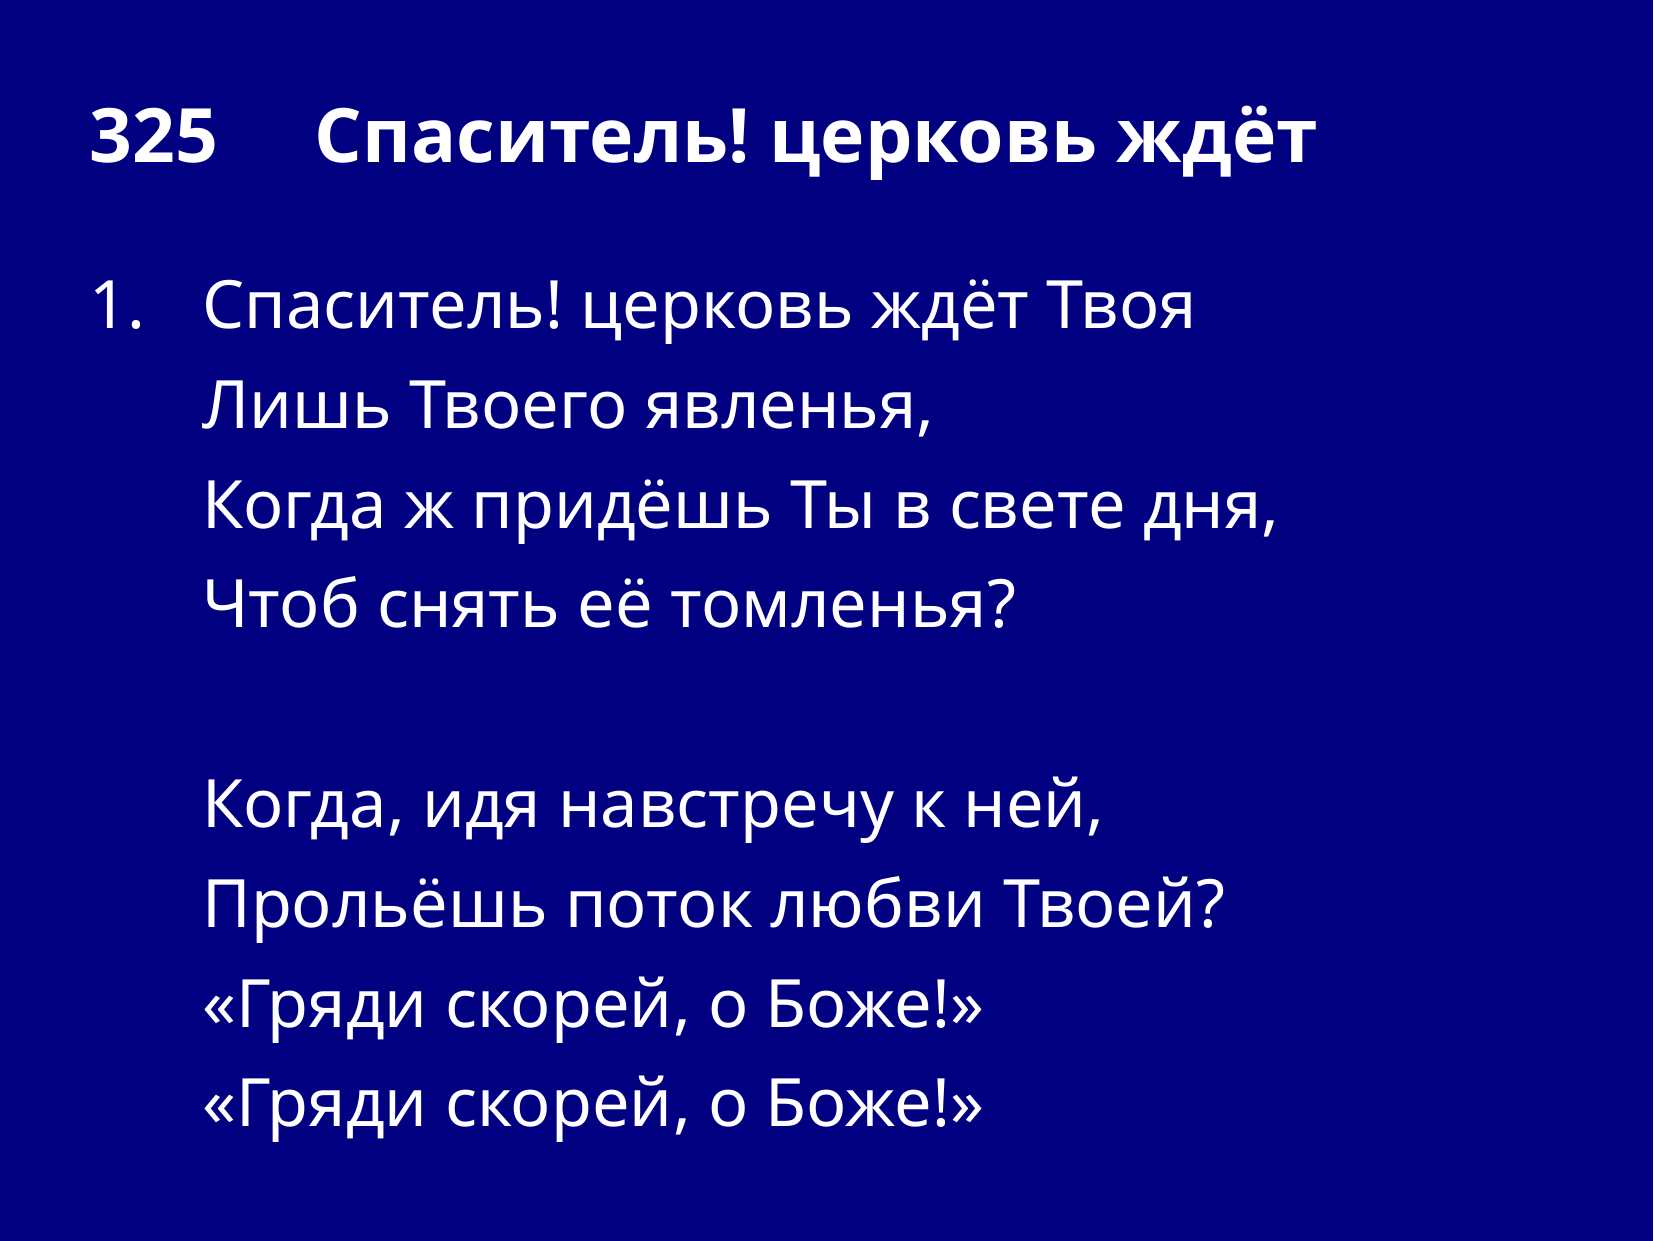

325	Спаситель! церковь ждёт
1.	Спаситель! церковь ждёт Твоя
	Лишь Твоего явленья,
	Когда ж придёшь Ты в свете дня,
	Чтоб снять её томленья?
	Когда, идя навстречу к ней,
	Прольёшь поток любви Твоей?
	«Гряди скорей, о Боже!»
	«Гряди скорей, о Боже!»